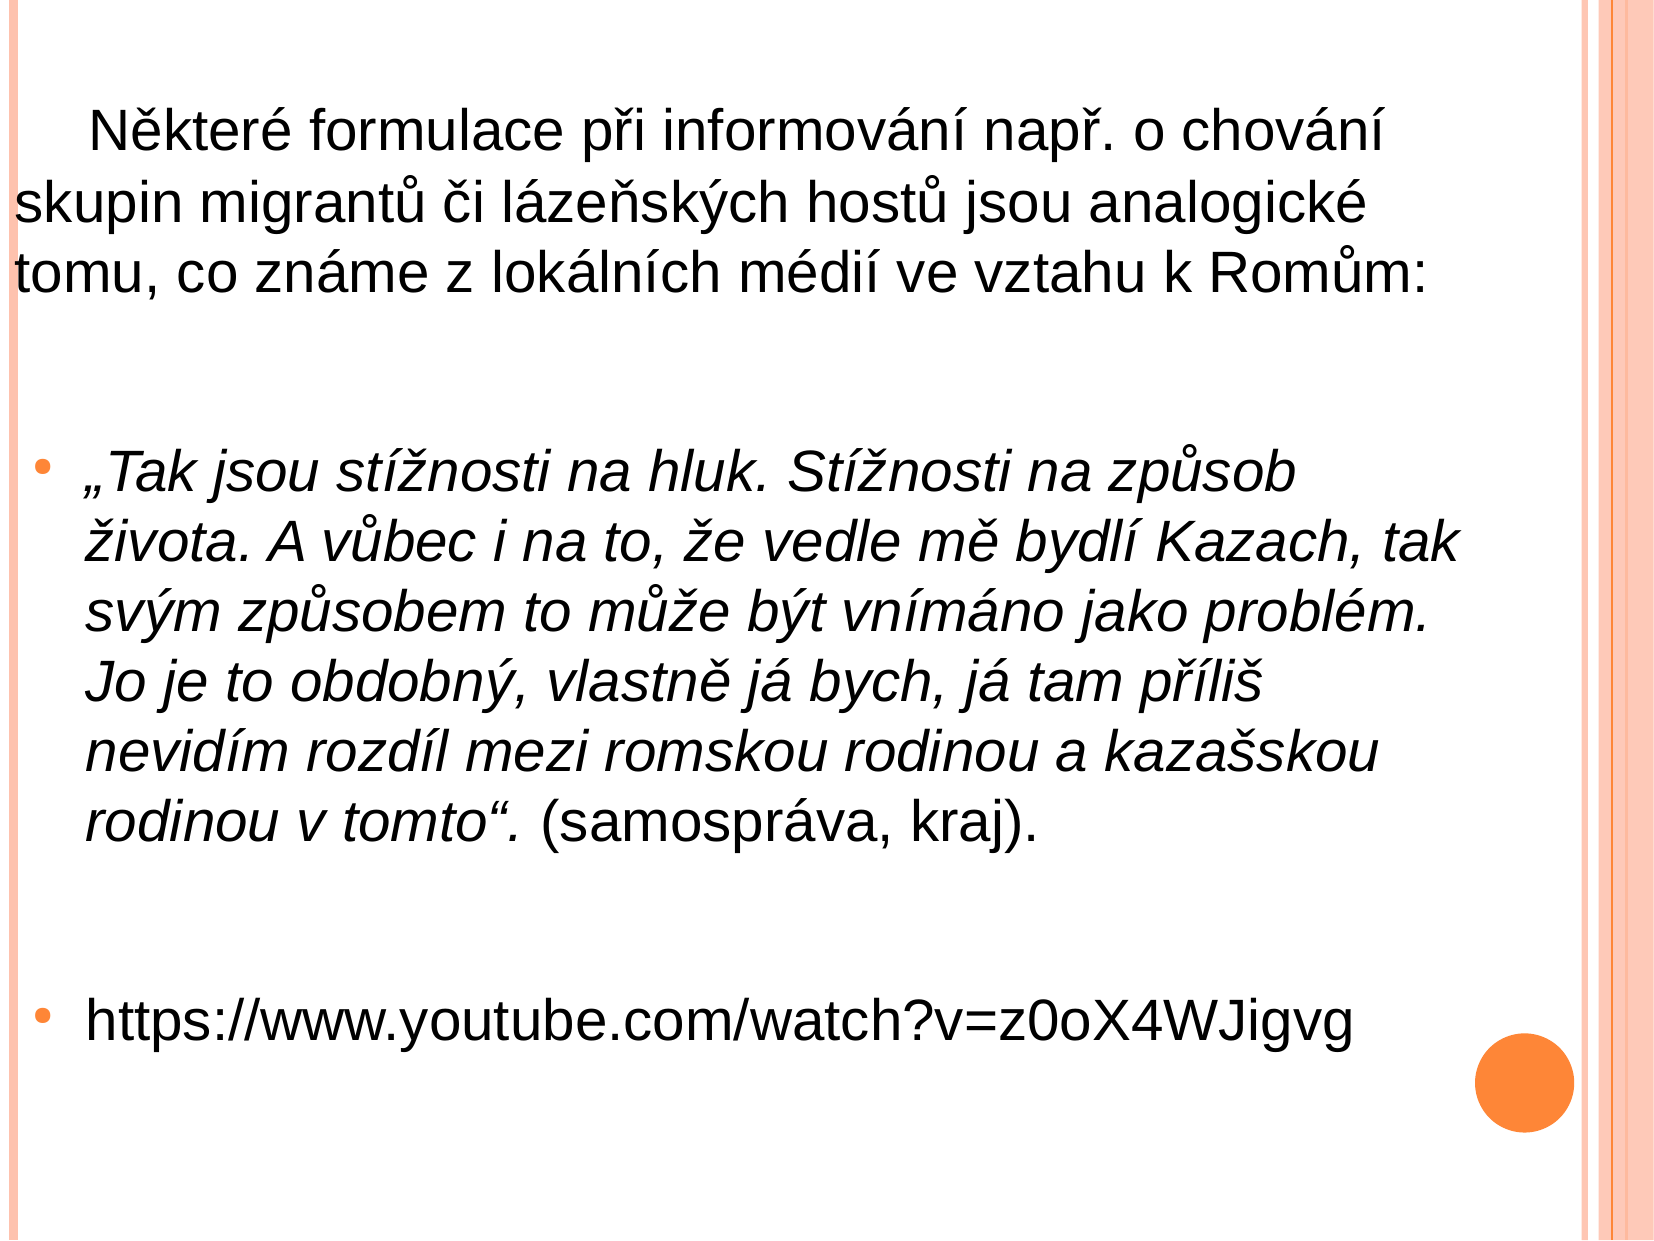

# Některé formulace při informování např. o chování skupin migrantů či lázeňských hostů jsou analogické tomu, co známe z lokálních médií ve vztahu k Romům:
„Tak jsou stížnosti na hluk. Stížnosti na způsob života. A vůbec i na to, že vedle mě bydlí Kazach, tak svým způsobem to může být vnímáno jako problém. Jo je to obdobný, vlastně já bych, já tam příliš nevidím rozdíl mezi romskou rodinou a kazašskou rodinou v tomto“. (samospráva, kraj).
https://www.youtube.com/watch?v=z0oX4WJigvg